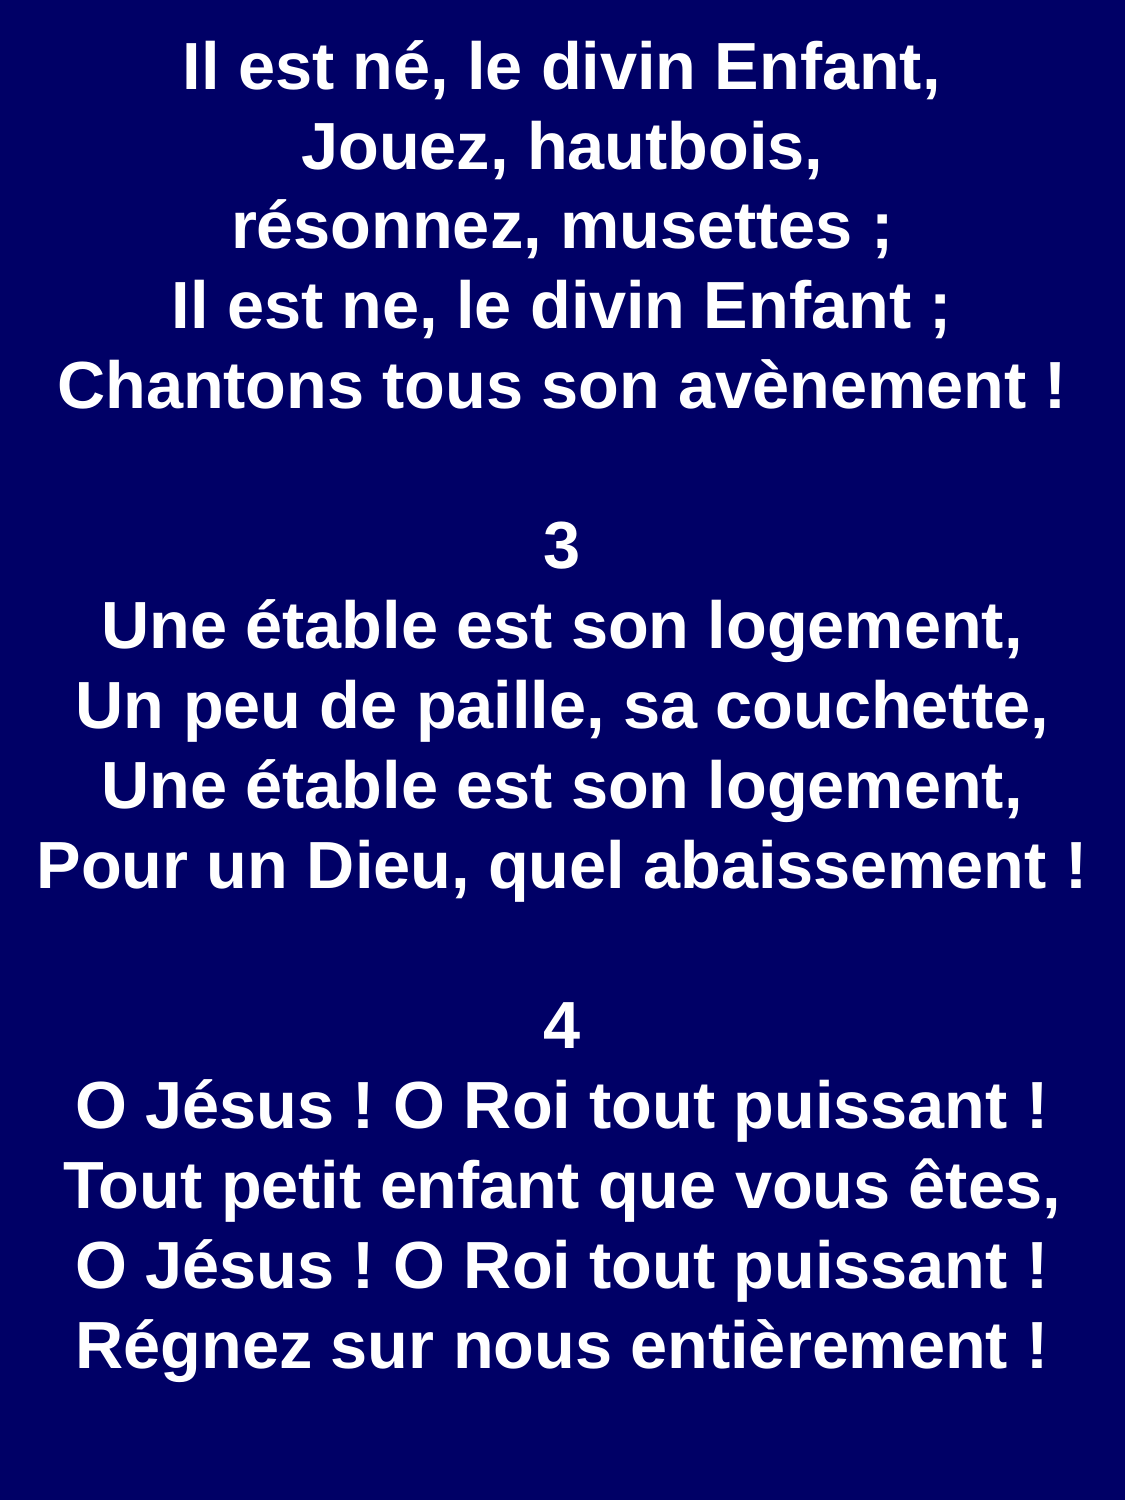

Il est né, le divin Enfant,
Jouez, hautbois,
résonnez, musettes ;
Il est ne, le divin Enfant ;
Chantons tous son avènement !
3
Une étable est son logement,
Un peu de paille, sa couchette,
Une étable est son logement,
Pour un Dieu, quel abaissement !
4
O Jésus ! O Roi tout puissant !
Tout petit enfant que vous êtes,
O Jésus ! O Roi tout puissant !
Régnez sur nous entièrement !